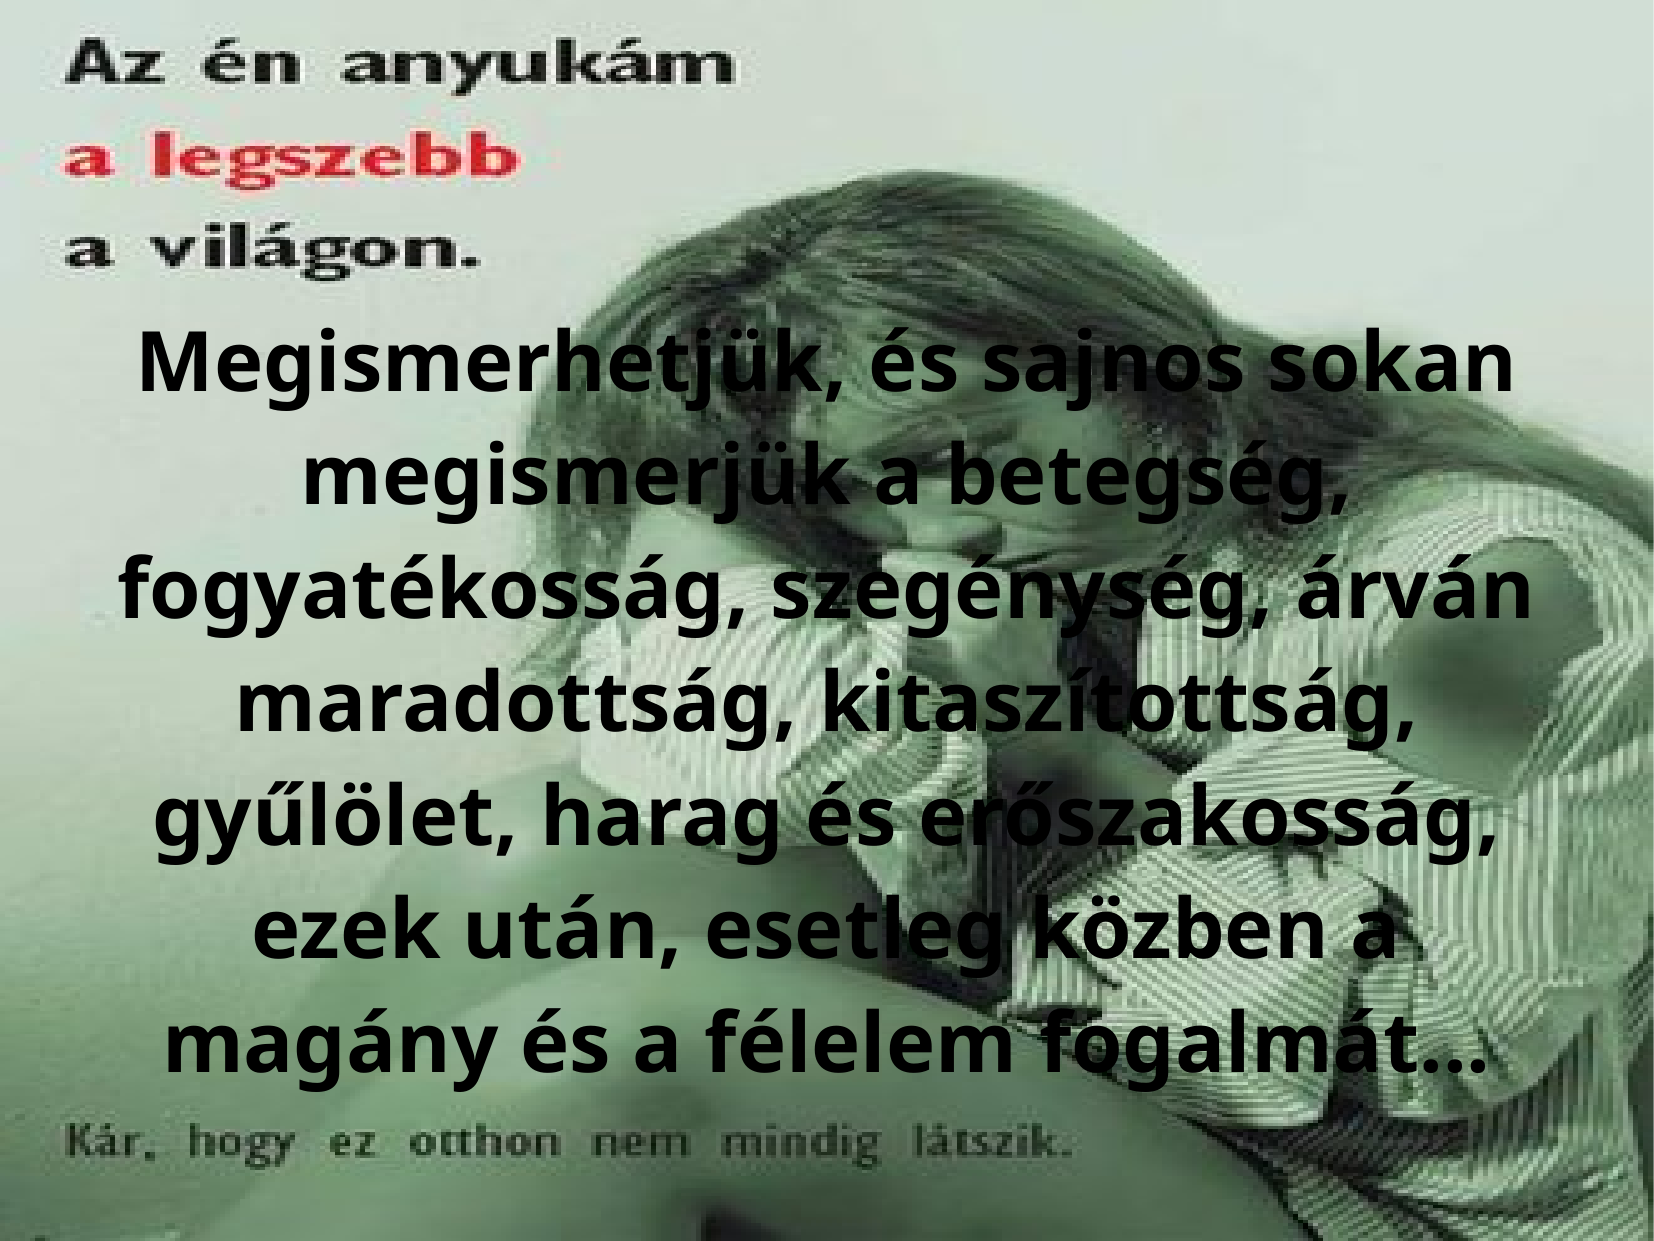

# Megismerhetjük, és sajnos sokan megismerjük a betegség, fogyatékosság, szegénység, árván maradottság, kitaszítottság, gyűlölet, harag és erőszakosság, ezek után, esetleg közben a magány és a félelem fogalmát...